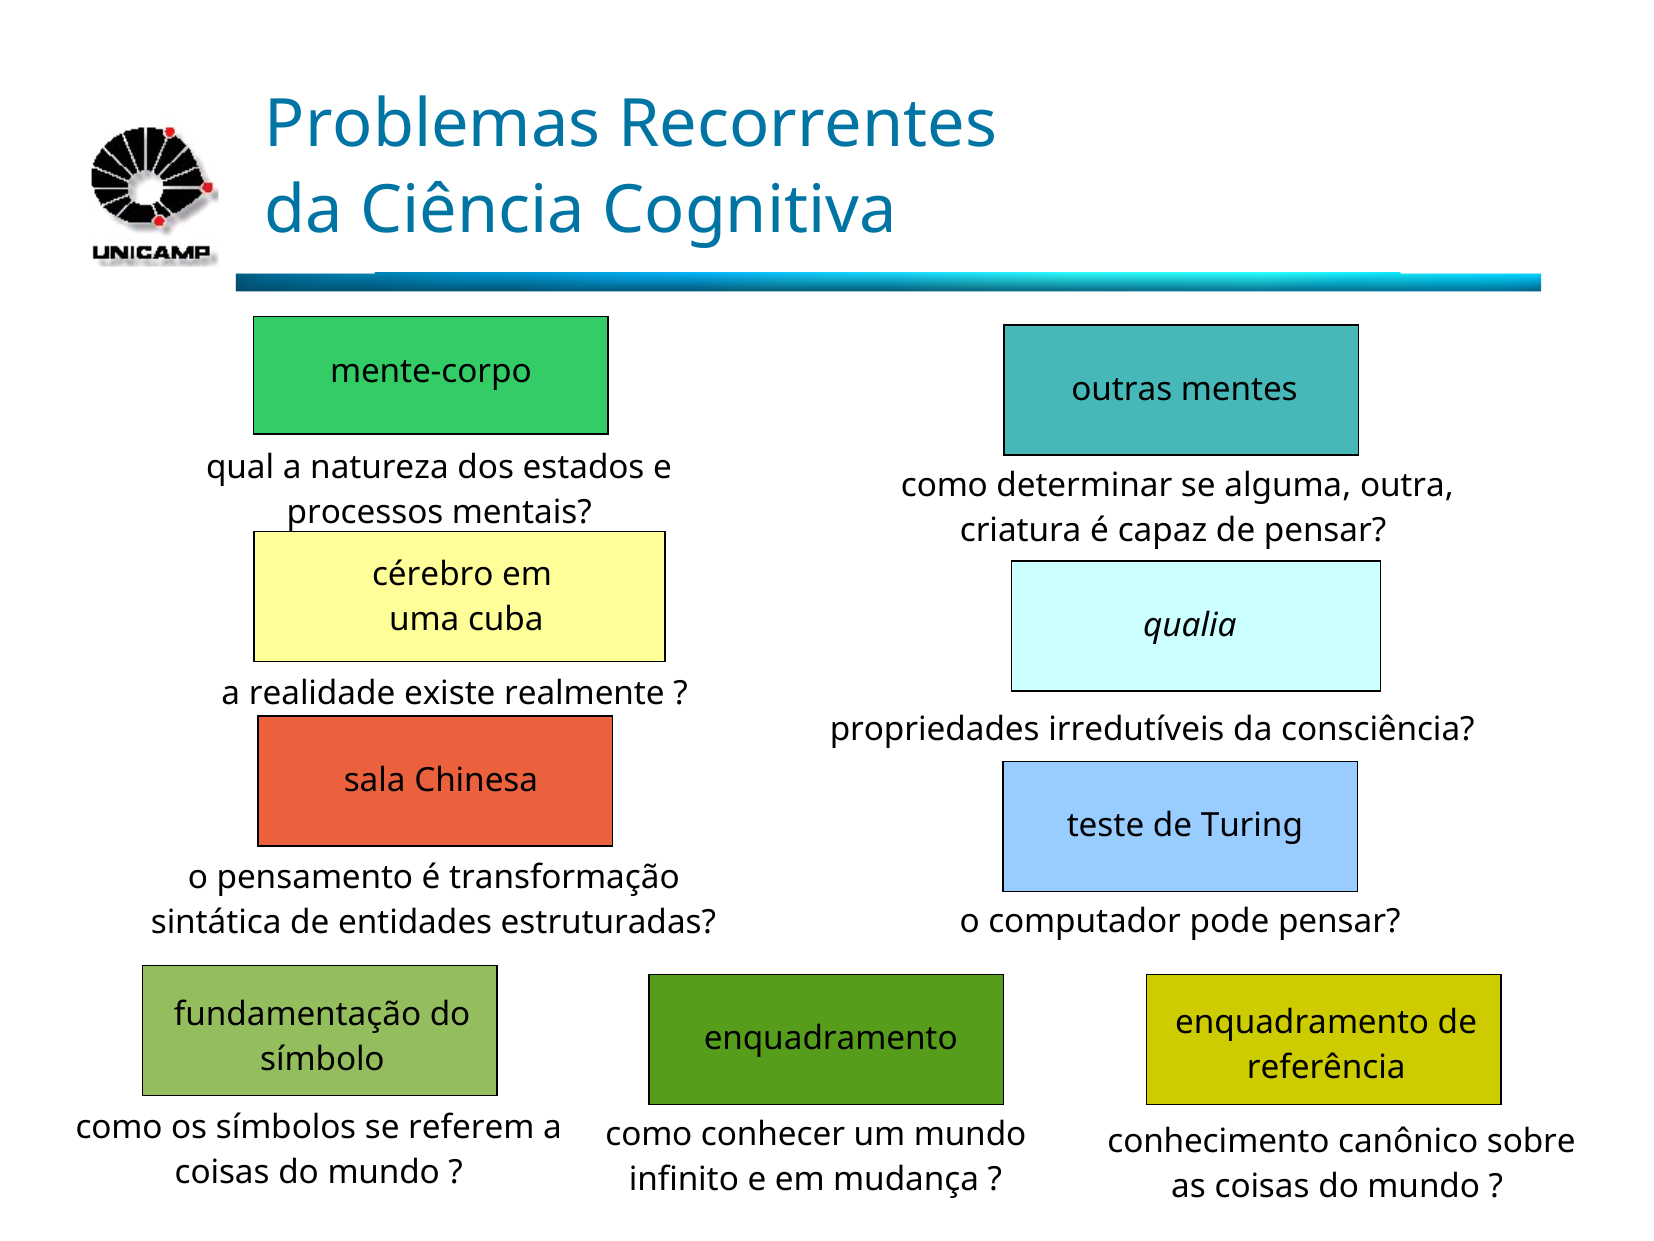

# Problemas Recorrentes da Ciência Cognitiva
mente-corpo
qual a natureza dos estados e processos mentais?
outras mentes
como determinar se alguma, outra, criatura é capaz de pensar?
cérebro em
uma cuba
a realidade existe realmente ?
qualia
propriedades irredutíveis da consciência?
sala Chinesa
o pensamento é transformação sintática de entidades estruturadas?
teste de Turing
o computador pode pensar?
enquadramento
como conhecer um mundo infinito e em mudança ?
fundamentação do
símbolo
enquadramento de
referência
como os símbolos se referem a coisas do mundo ?
conhecimento canônico sobre as coisas do mundo ?